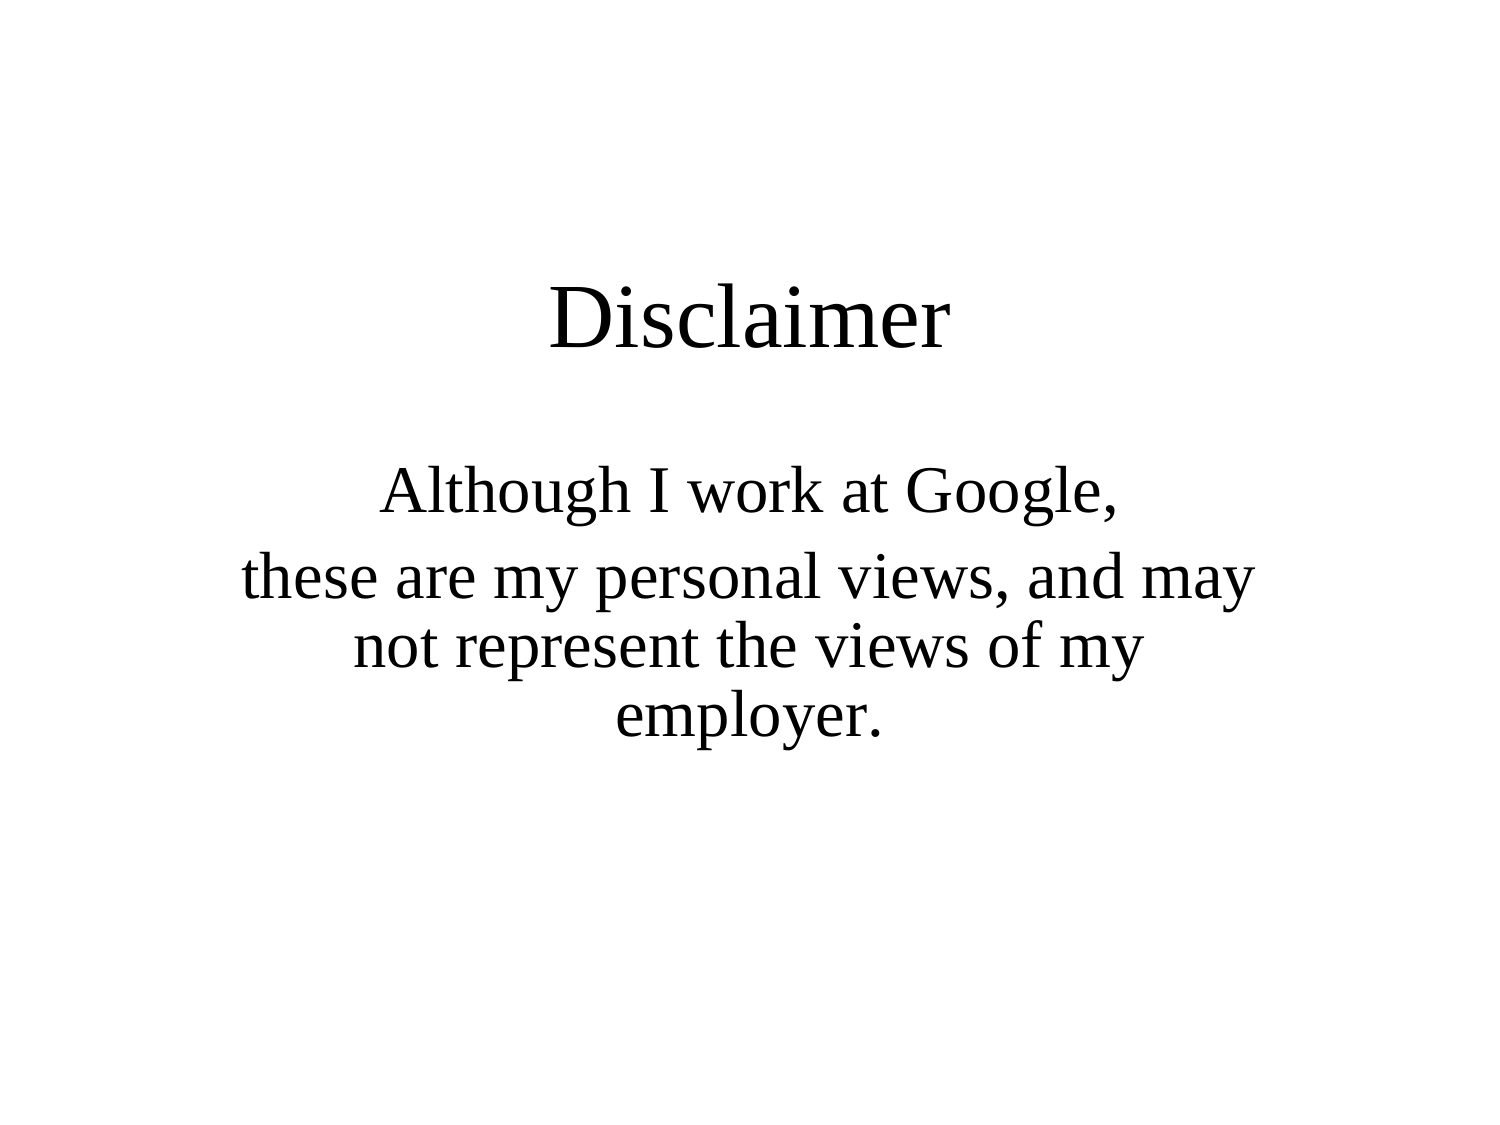

# Disclaimer
Although I work at Google,
these are my personal views, and may not represent the views of my employer.